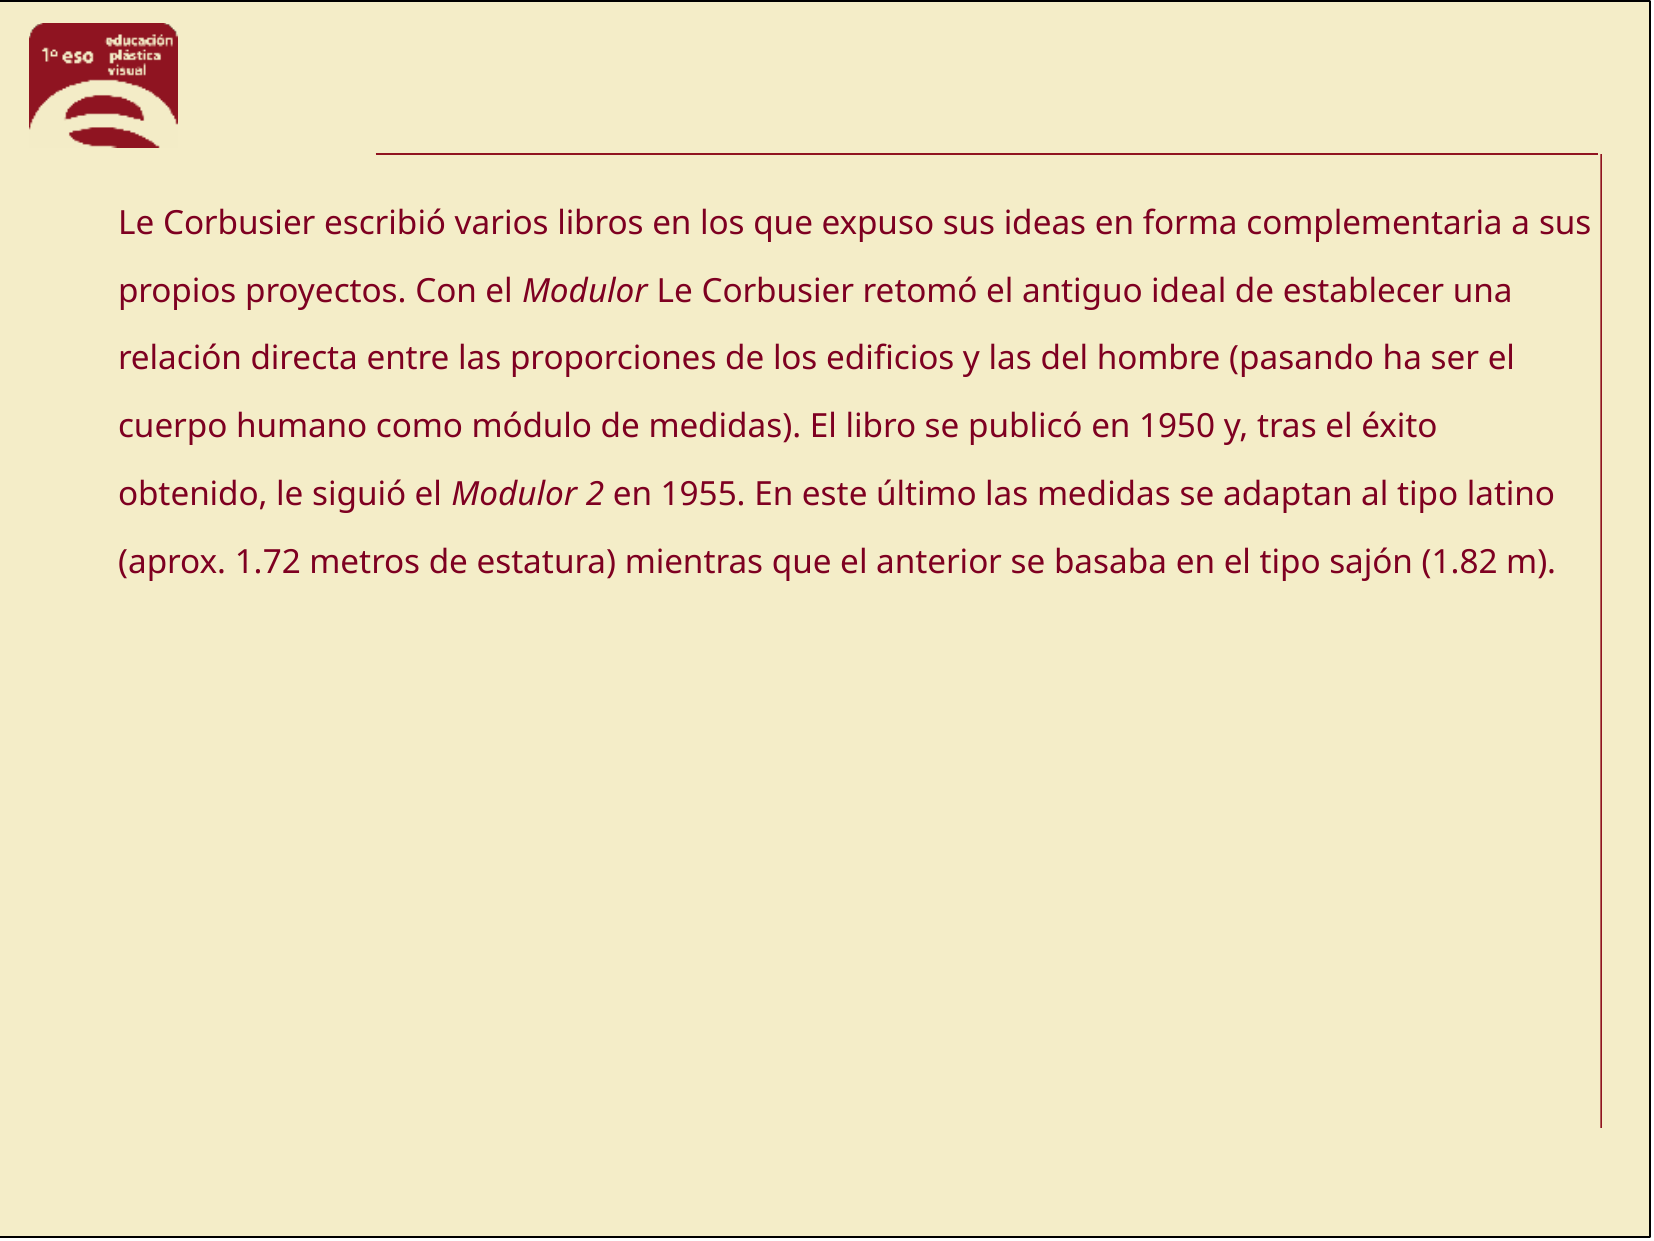

Le Corbusier escribió varios libros en los que expuso sus ideas en forma complementaria a sus propios proyectos. Con el Modulor Le Corbusier retomó el antiguo ideal de establecer una relación directa entre las proporciones de los edificios y las del hombre (pasando ha ser el cuerpo humano como módulo de medidas). El libro se publicó en 1950 y, tras el éxito obtenido, le siguió el Modulor 2 en 1955. En este último las medidas se adaptan al tipo latino (aprox. 1.72 metros de estatura) mientras que el anterior se basaba en el tipo sajón (1.82 m).
#